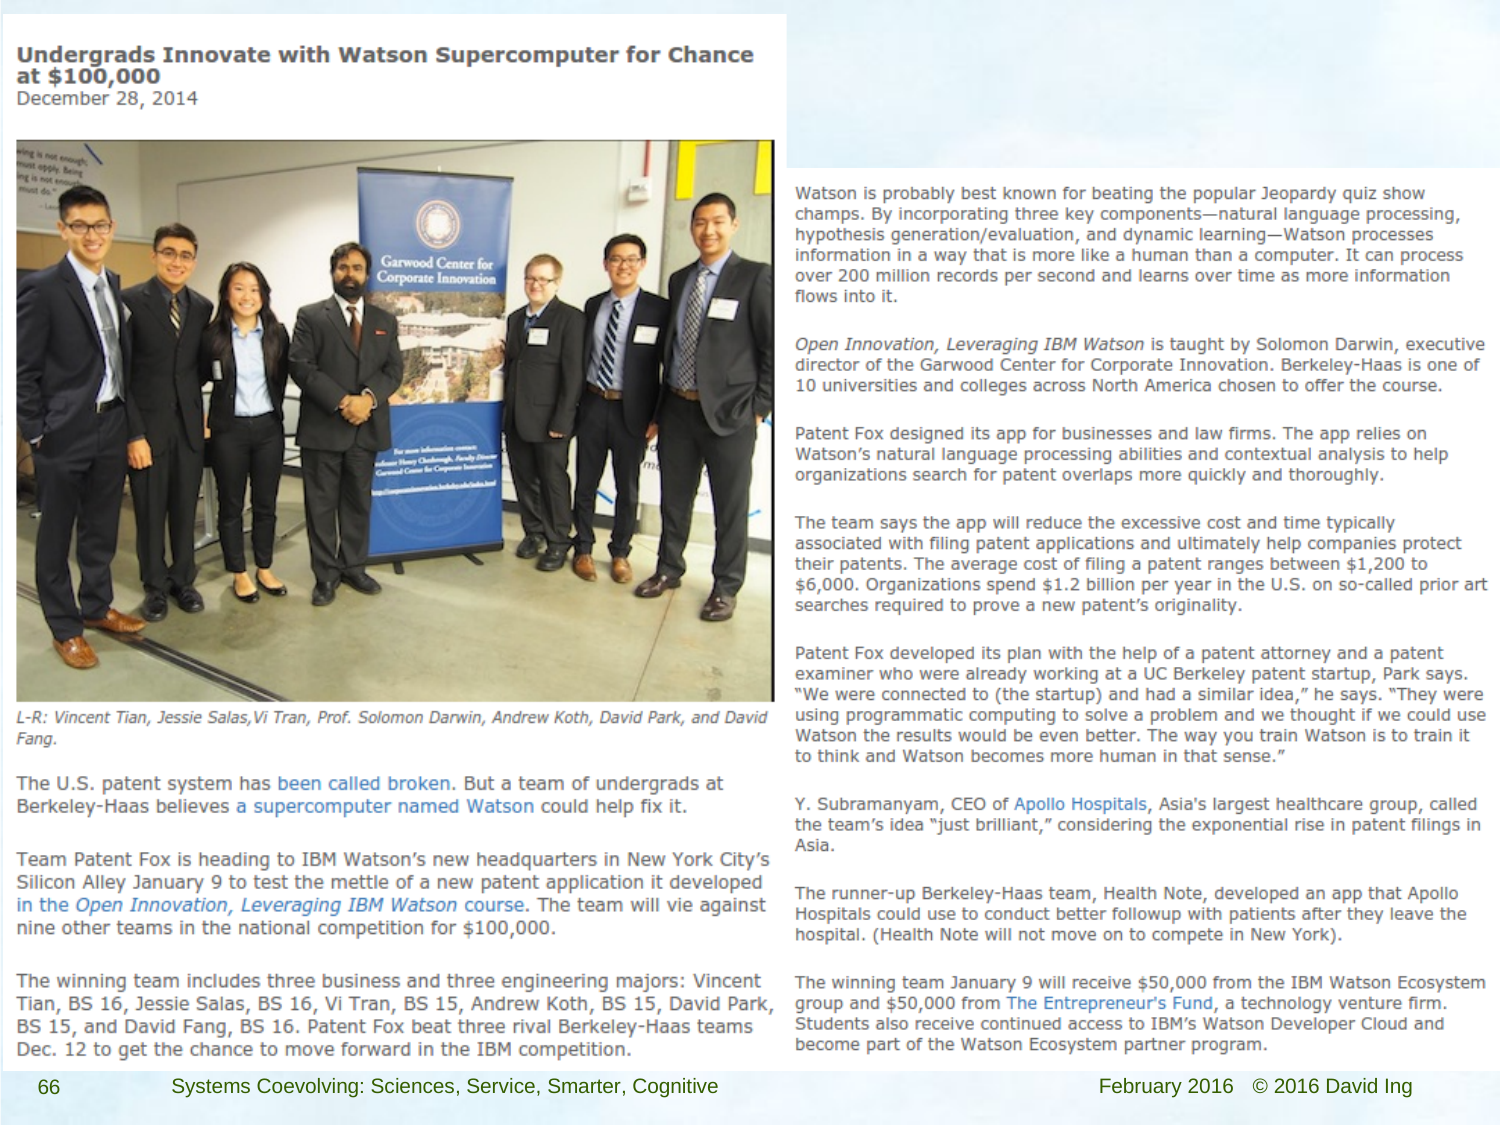

# UGBA 198, Fall 2014
Systems Coevolving: Sciences, Service, Smarter, Cognitive
February 2016
66